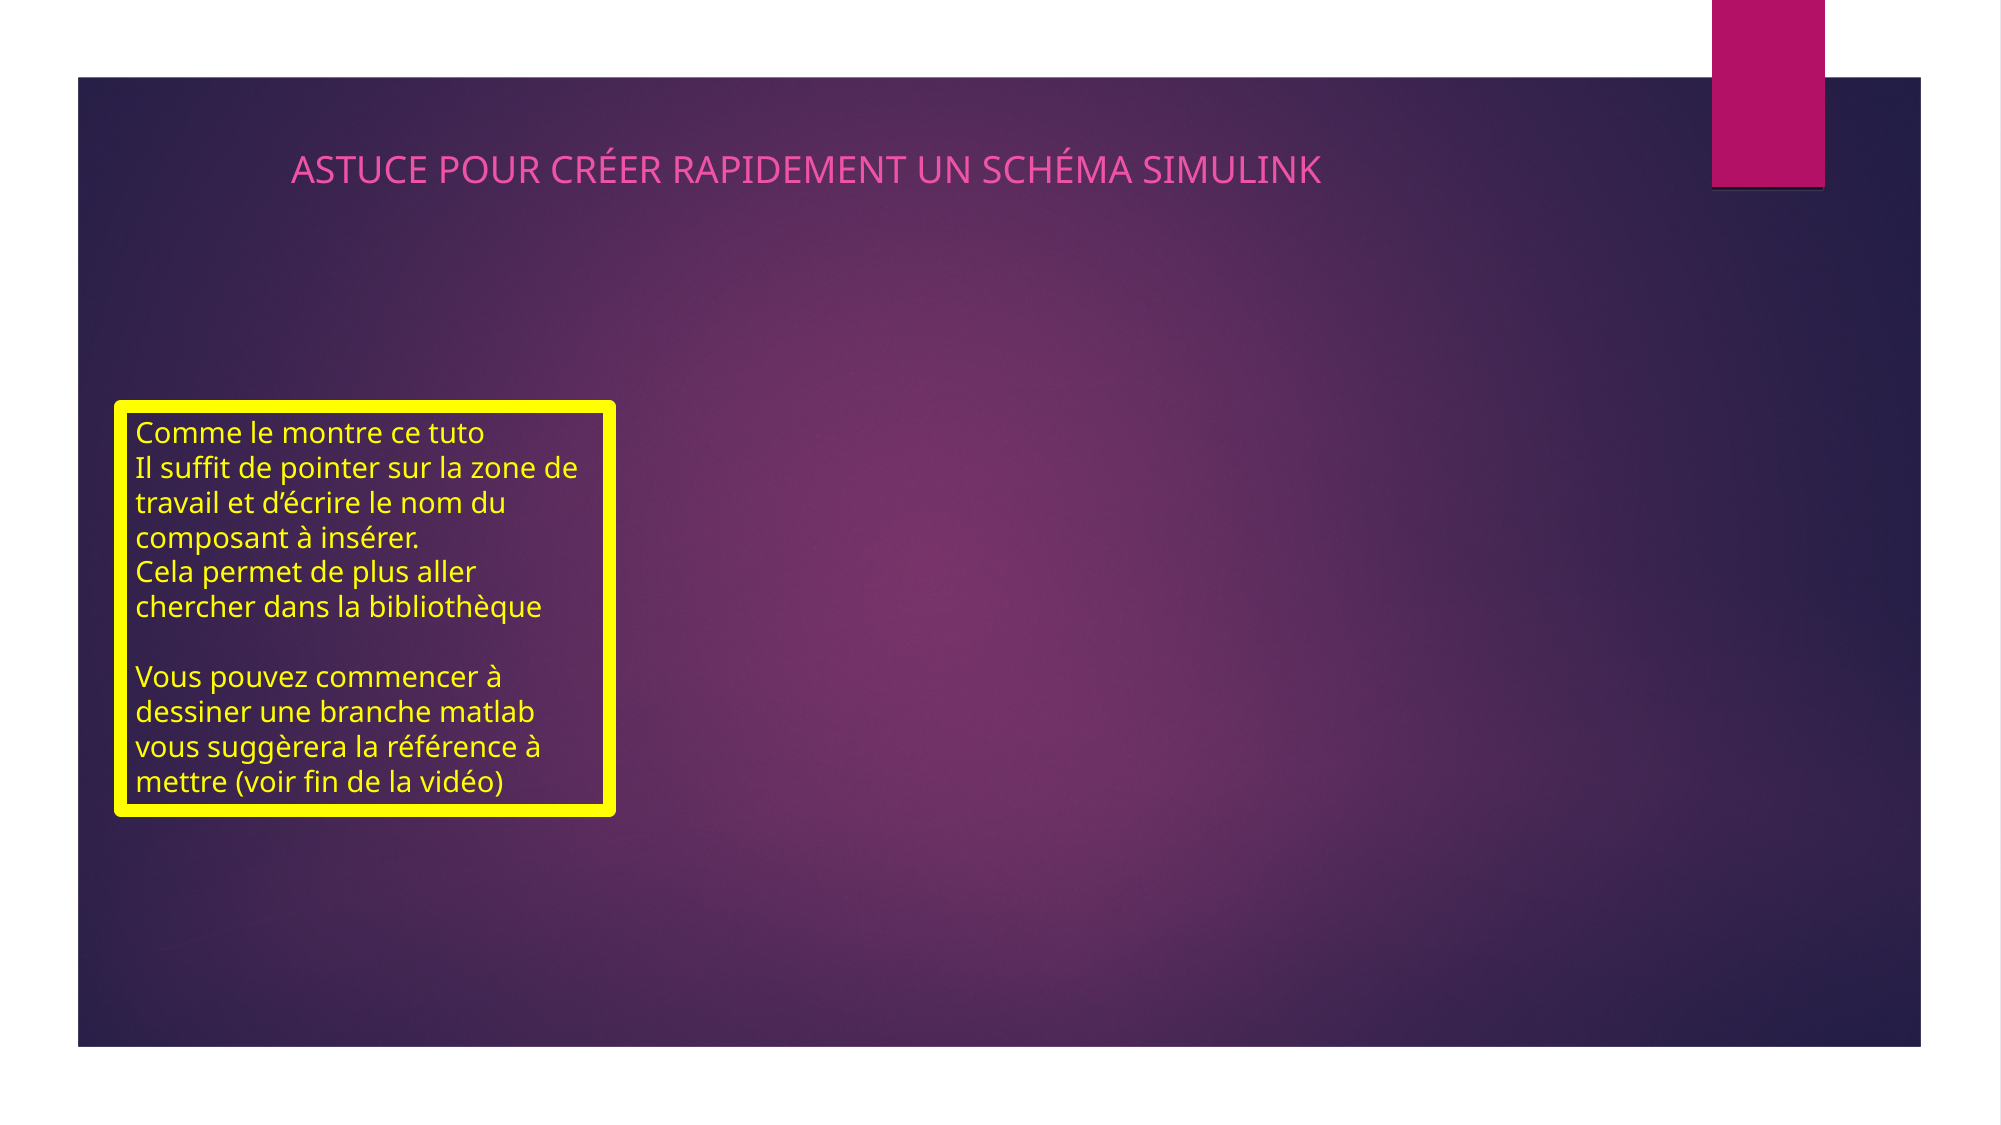

# Astuce pour créer rapidement un schéma simulink
Comme le montre ce tuto
Il suffit de pointer sur la zone de travail et d’écrire le nom du composant à insérer.
Cela permet de plus aller chercher dans la bibliothèque
Vous pouvez commencer à dessiner une branche matlab vous suggèrera la référence à mettre (voir fin de la vidéo)